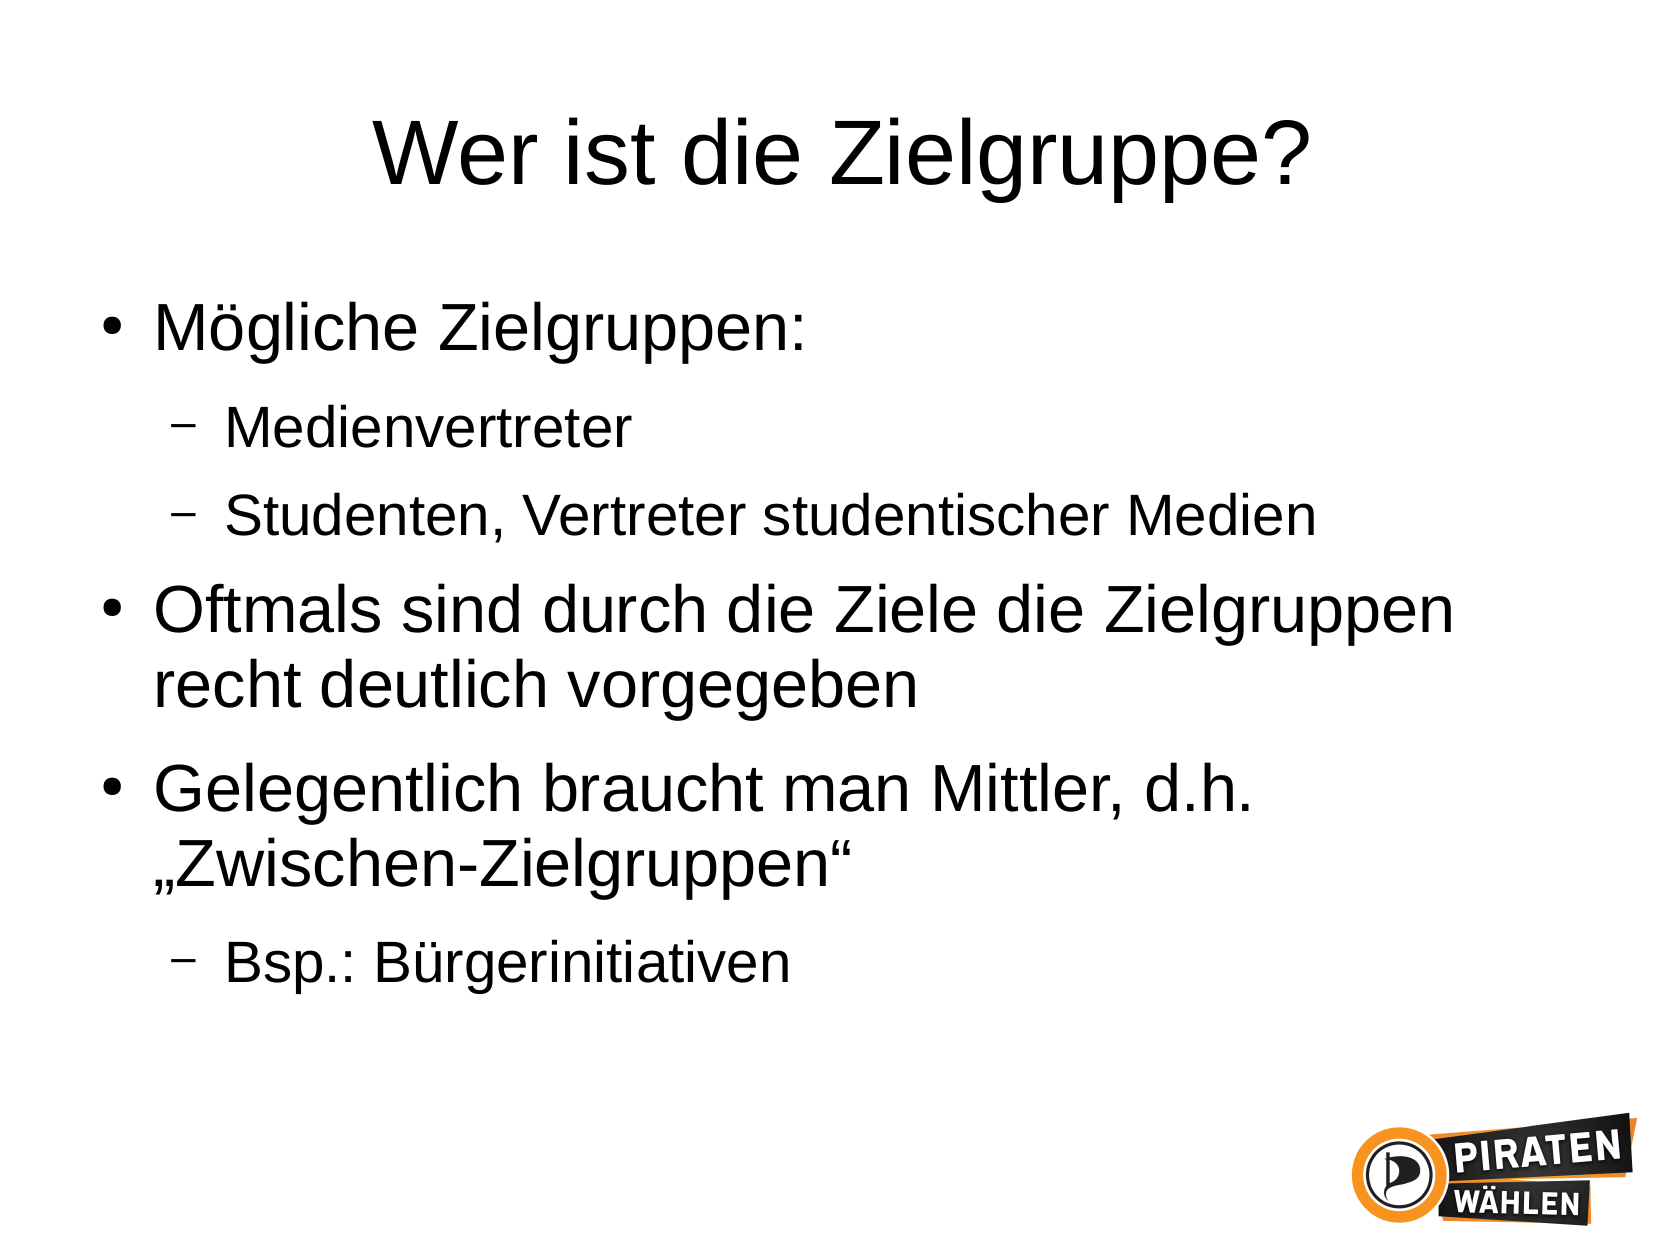

# Wer ist die Zielgruppe?
Mögliche Zielgruppen:
Medienvertreter
Studenten, Vertreter studentischer Medien
Oftmals sind durch die Ziele die Zielgruppen recht deutlich vorgegeben
Gelegentlich braucht man Mittler, d.h. „Zwischen-Zielgruppen“
Bsp.: Bürgerinitiativen